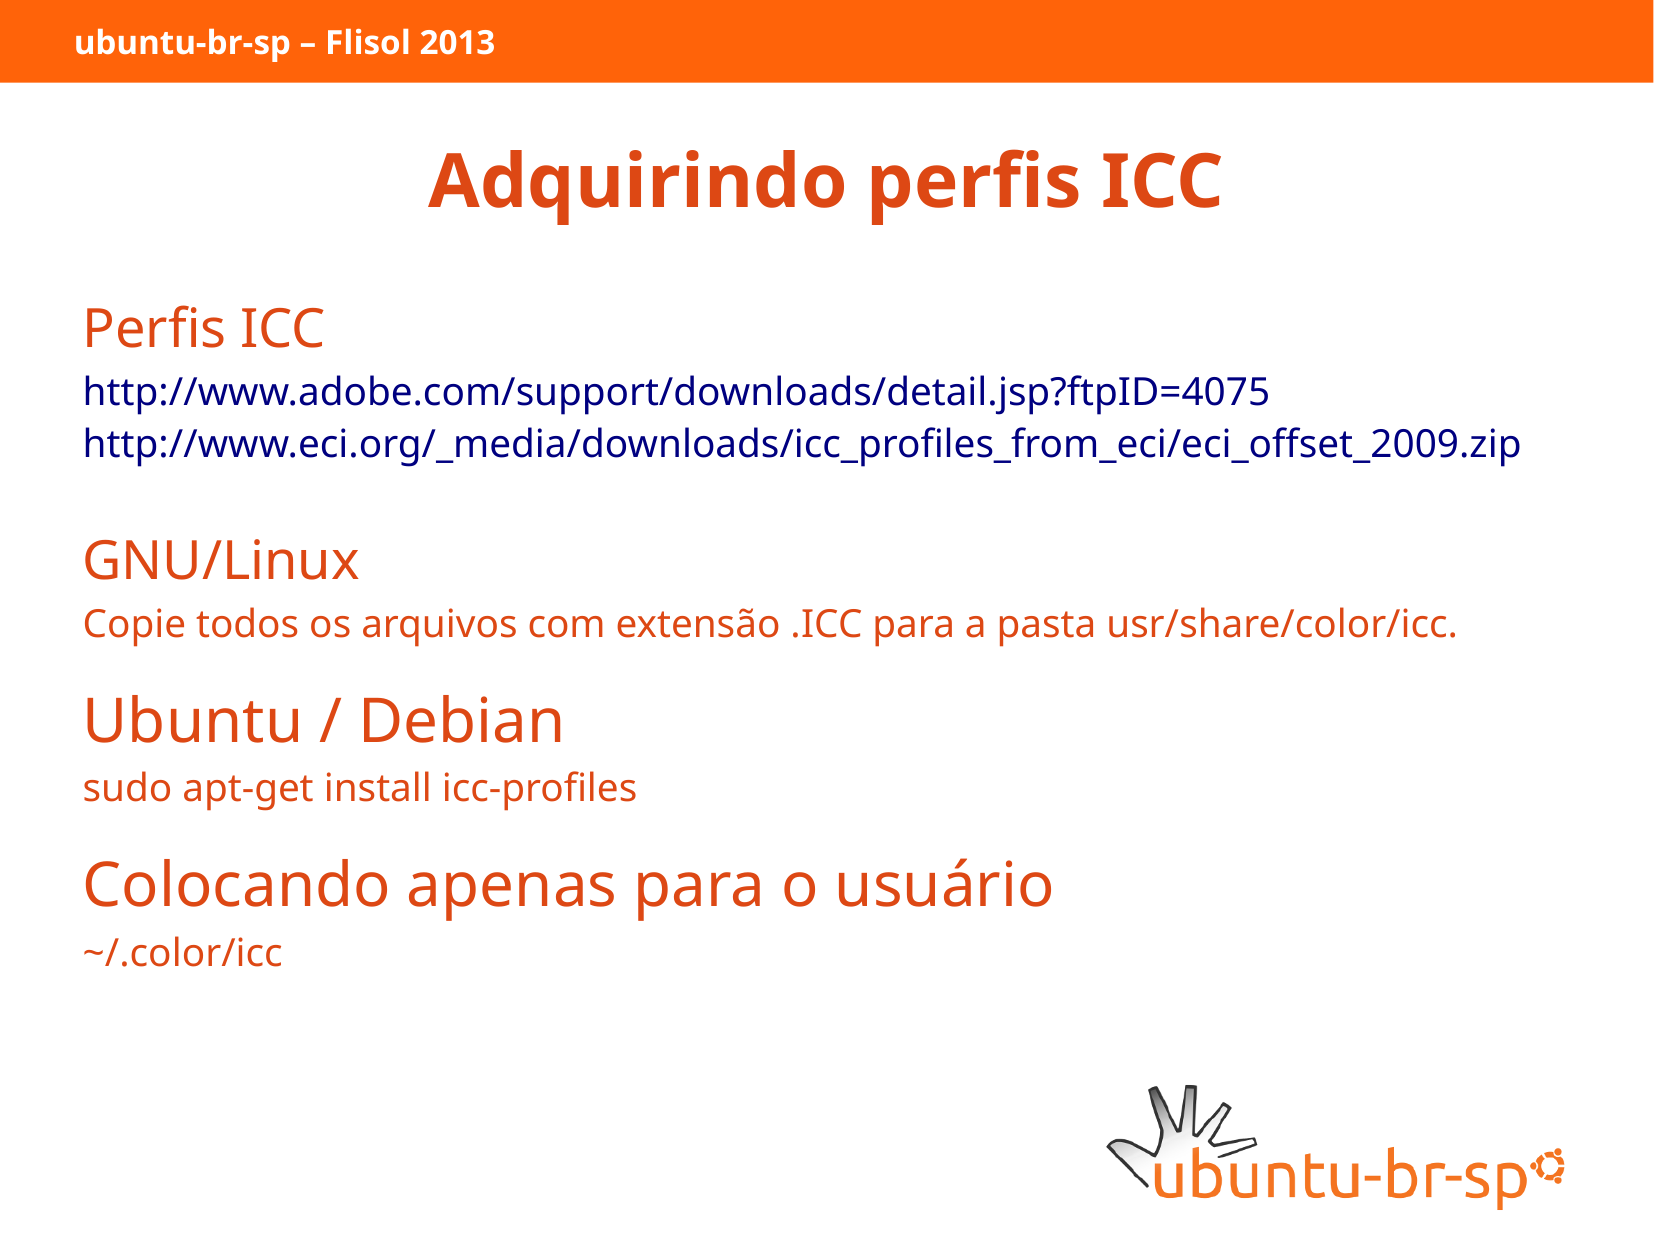

# Adquirindo perfis ICC
Perfis ICC
http://www.adobe.com/support/downloads/detail.jsp?ftpID=4075
http://www.eci.org/_media/downloads/icc_profiles_from_eci/eci_offset_2009.zip
GNU/Linux
Copie todos os arquivos com extensão .ICC para a pasta usr/share/color/icc.
Ubuntu / Debian
sudo apt-get install icc-profiles
Colocando apenas para o usuário
~/.color/icc